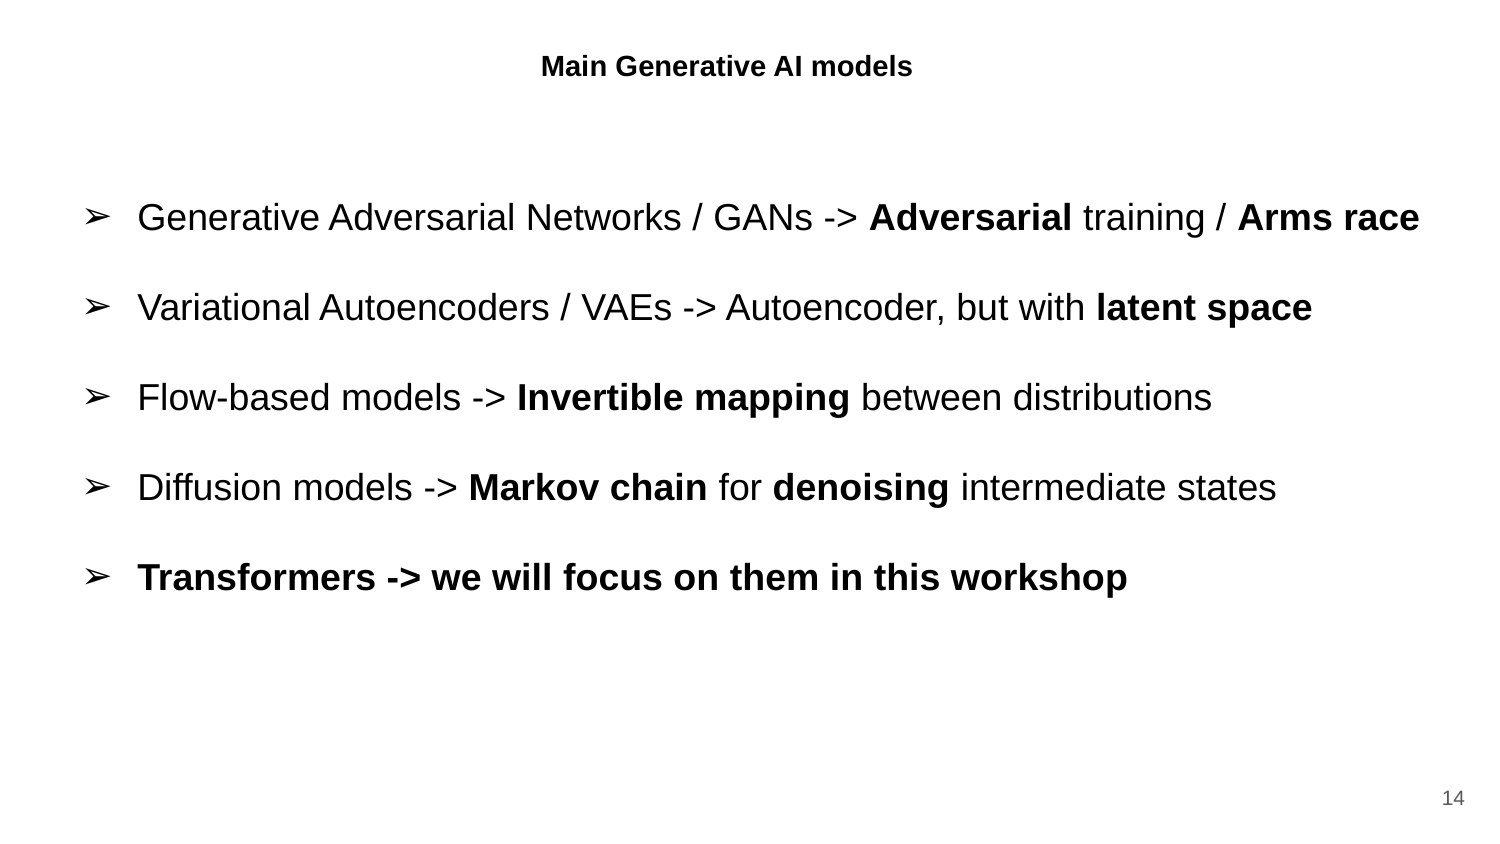

Main Generative AI models
Generative Adversarial Networks / GANs -> Adversarial training / Arms race
Variational Autoencoders / VAEs -> Autoencoder, but with latent space
Flow-based models -> Invertible mapping between distributions
Diffusion models -> Markov chain for denoising intermediate states
Transformers -> we will focus on them in this workshop